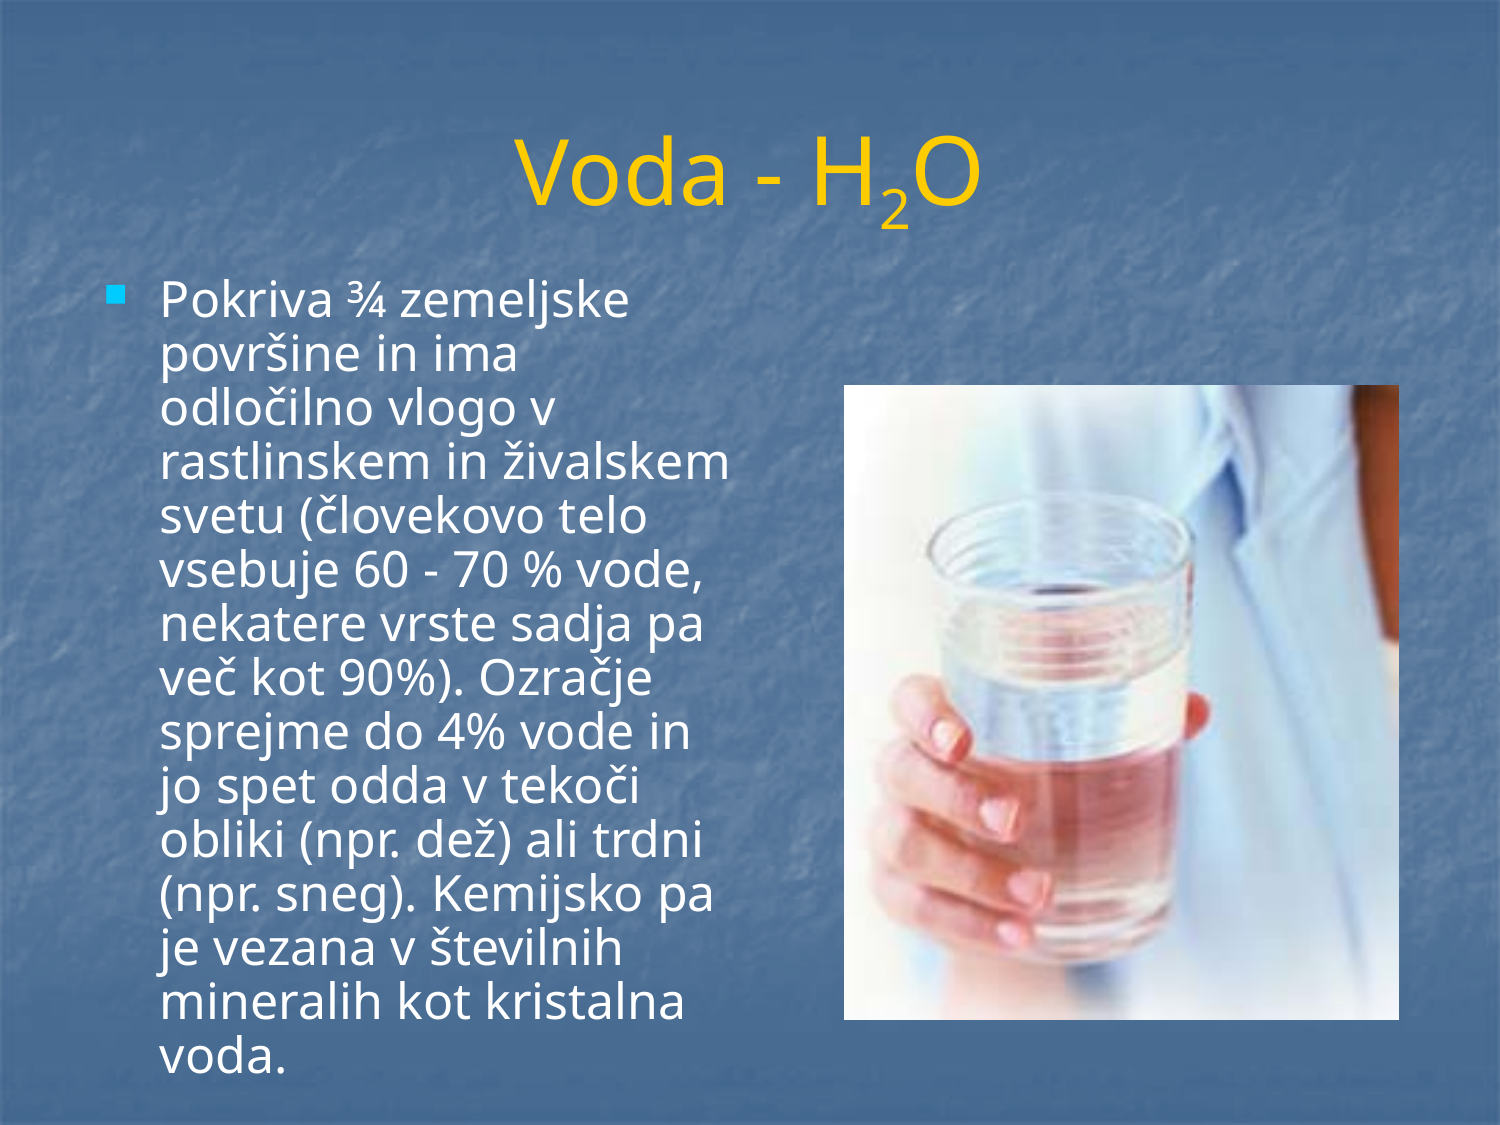

# Voda - H2O
Pokriva ¾ zemeljske površine in ima odločilno vlogo v rastlinskem in živalskem svetu (človekovo telo vsebuje 60 - 70 % vode, nekatere vrste sadja pa več kot 90%). Ozračje sprejme do 4% vode in jo spet odda v tekoči obliki (npr. dež) ali trdni (npr. sneg). Kemijsko pa je vezana v številnih mineralih kot kristalna voda.